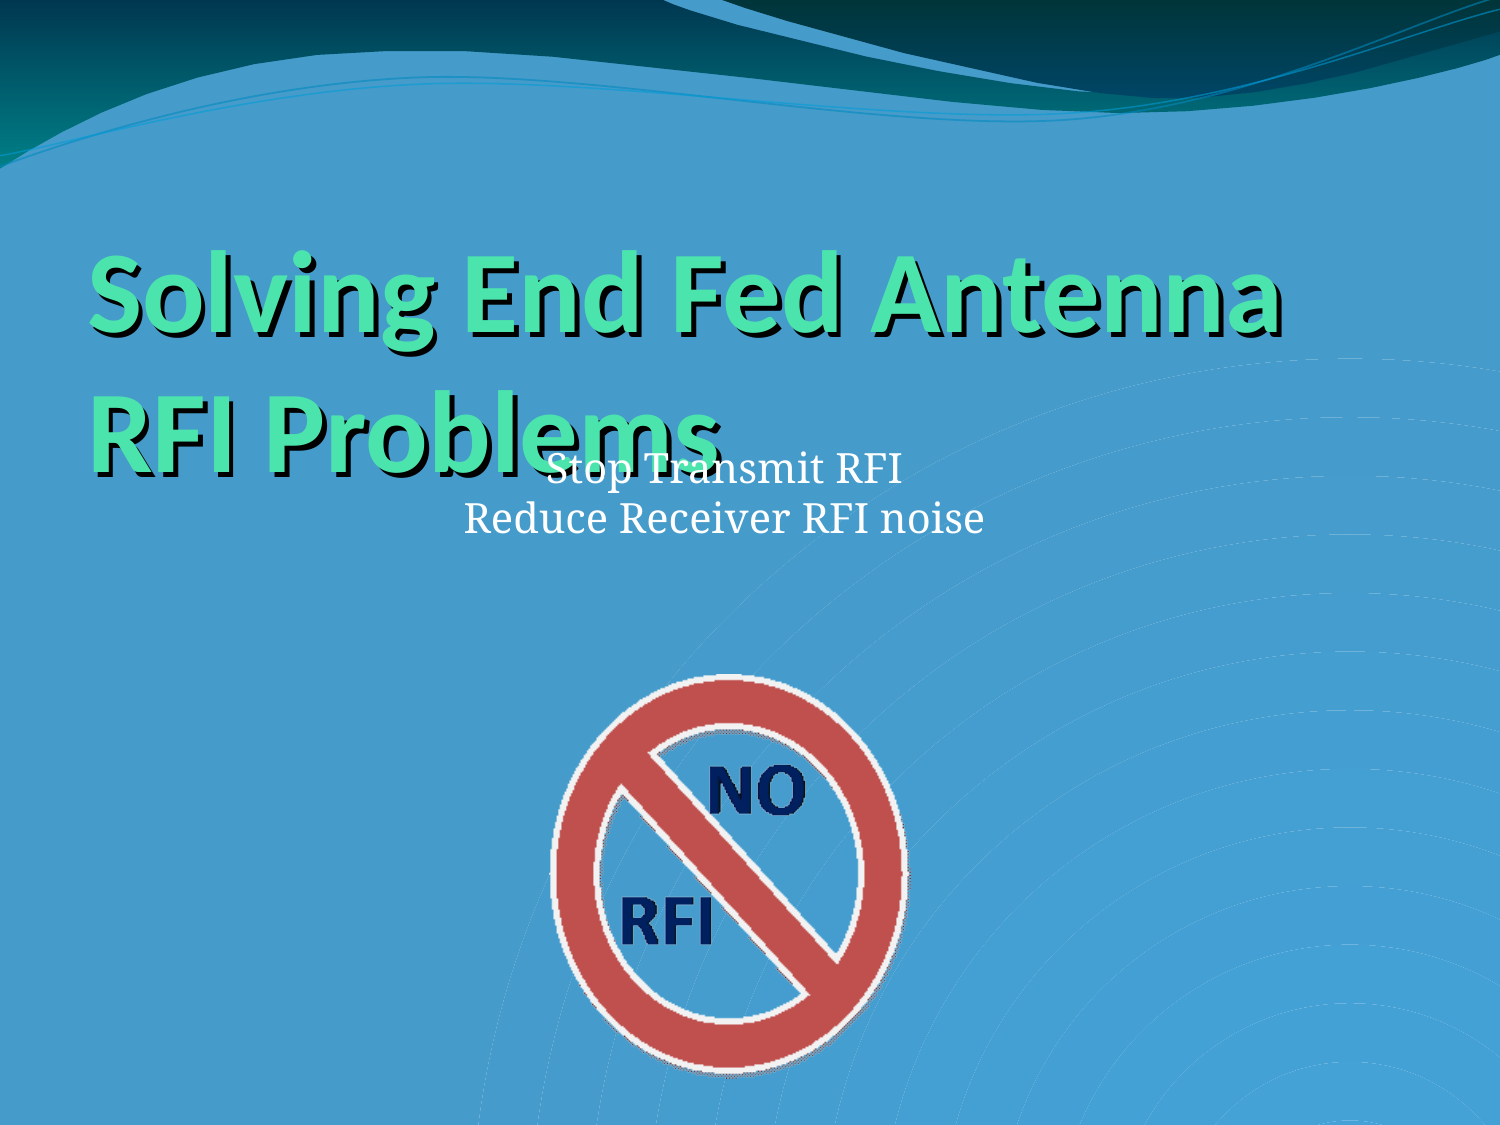

# Solving End Fed Antenna RFI Problems
Stop Transmit RFI
Reduce Receiver RFI noise